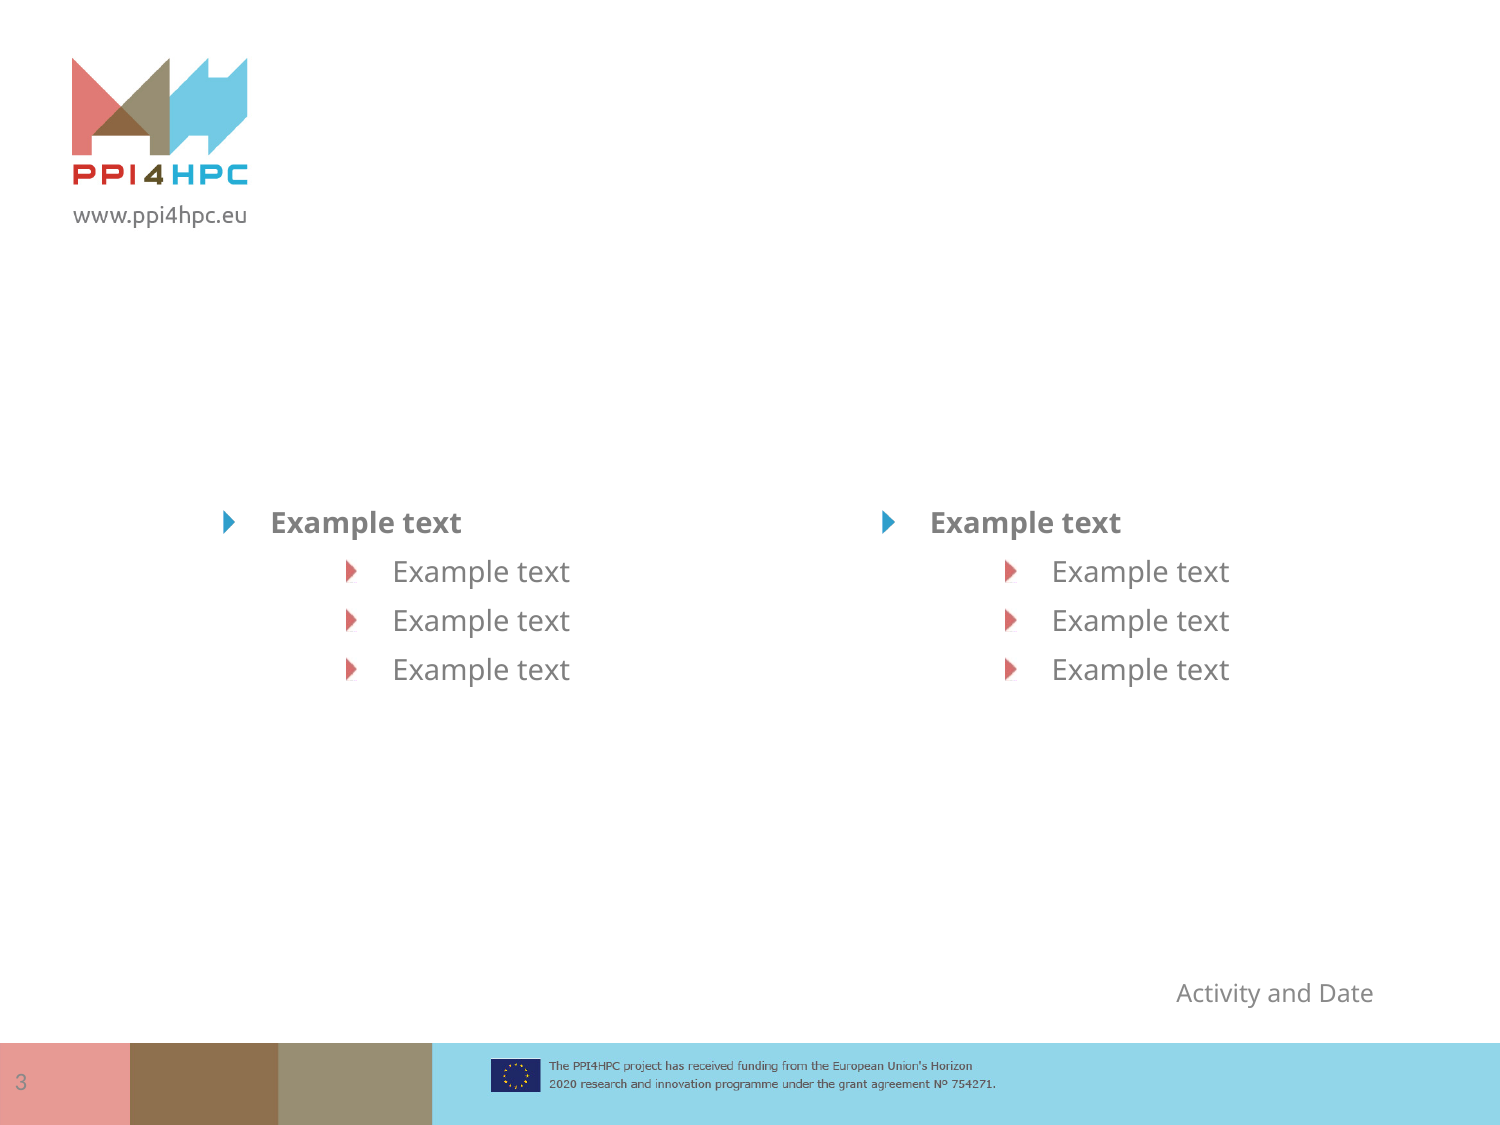

#
Example text
Example text
Example text
Example text
Example text
Example text
Example text
Example text
Activity and Date